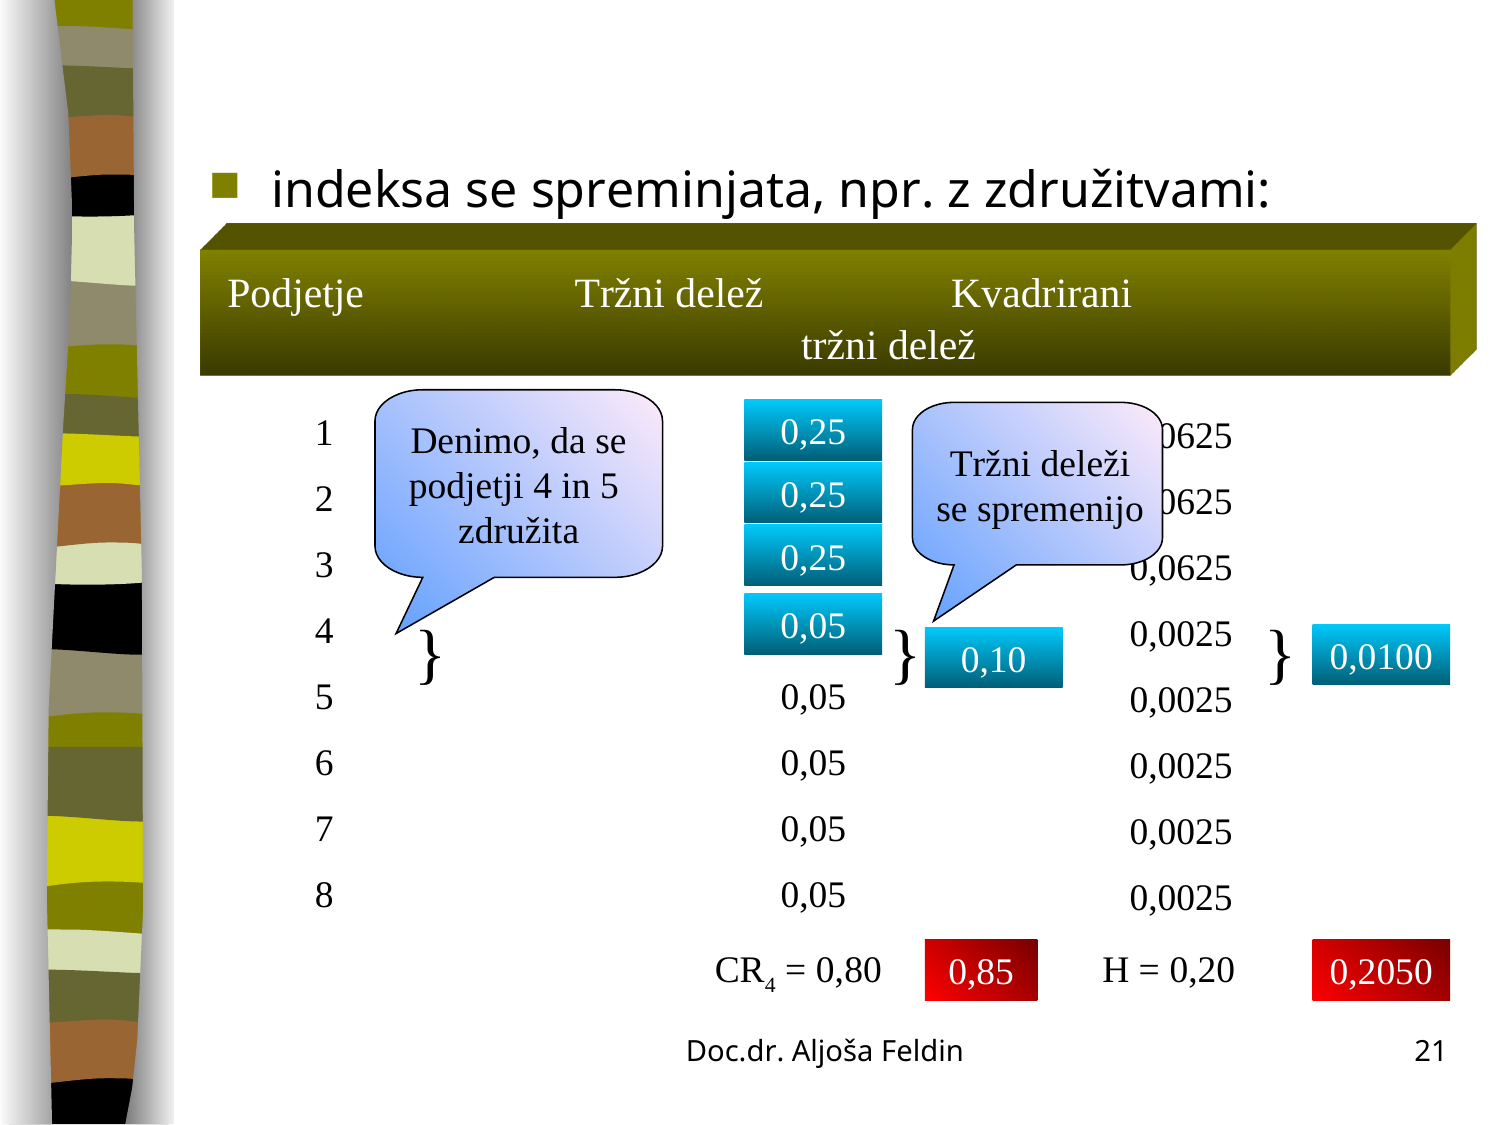

# indeksa se spreminjata, npr. z združitvami:
 Podjetje	 Tržni delež	 Kvadrirani 					 tržni delež
 1			 0,25
Denimo, da se
podjetji 4 in 5
združita
0,25
Tržni deleži
se spremenijo
0,0625
 2			 0,25
0,25
0,0625
 3			 0,25
0,25
0,0625
 4			 0,05
0,05
0,0025
}
}
}
0,0100
0,10
 5			 0,05
0,0025
 6			 0,05
0,0025
 7			 0,05
0,0025
 8			 0,05
0,0025
CR4 = 0,80
H = 0,20
0,85
0,2050
Doc.dr. Aljoša Feldin